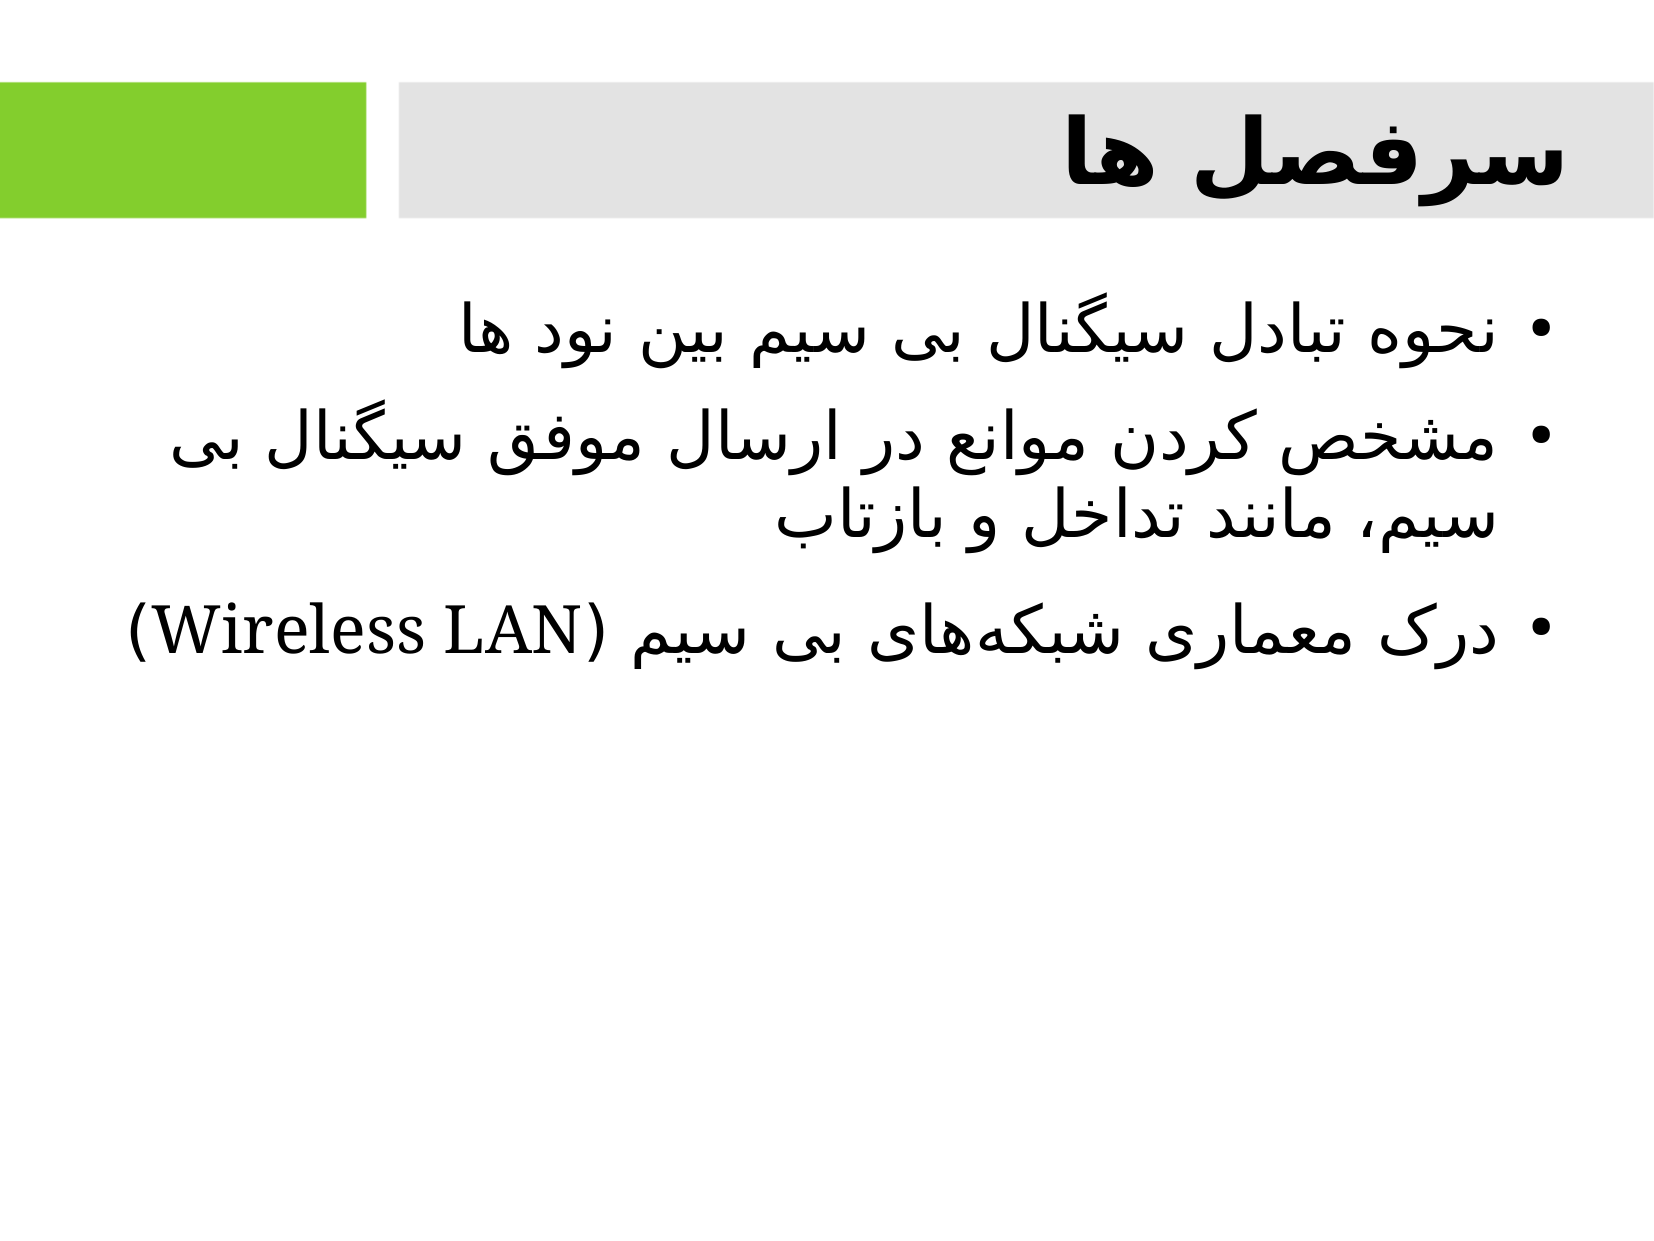

# سرفصل ها
نحوه تبادل سیگنال بی سیم بین نود ها
مشخص کردن موانع در ارسال موفق سیگنال بی سیم، مانند تداخل و بازتاب
درک معماری شبکه‌های بی سیم (Wireless LAN)